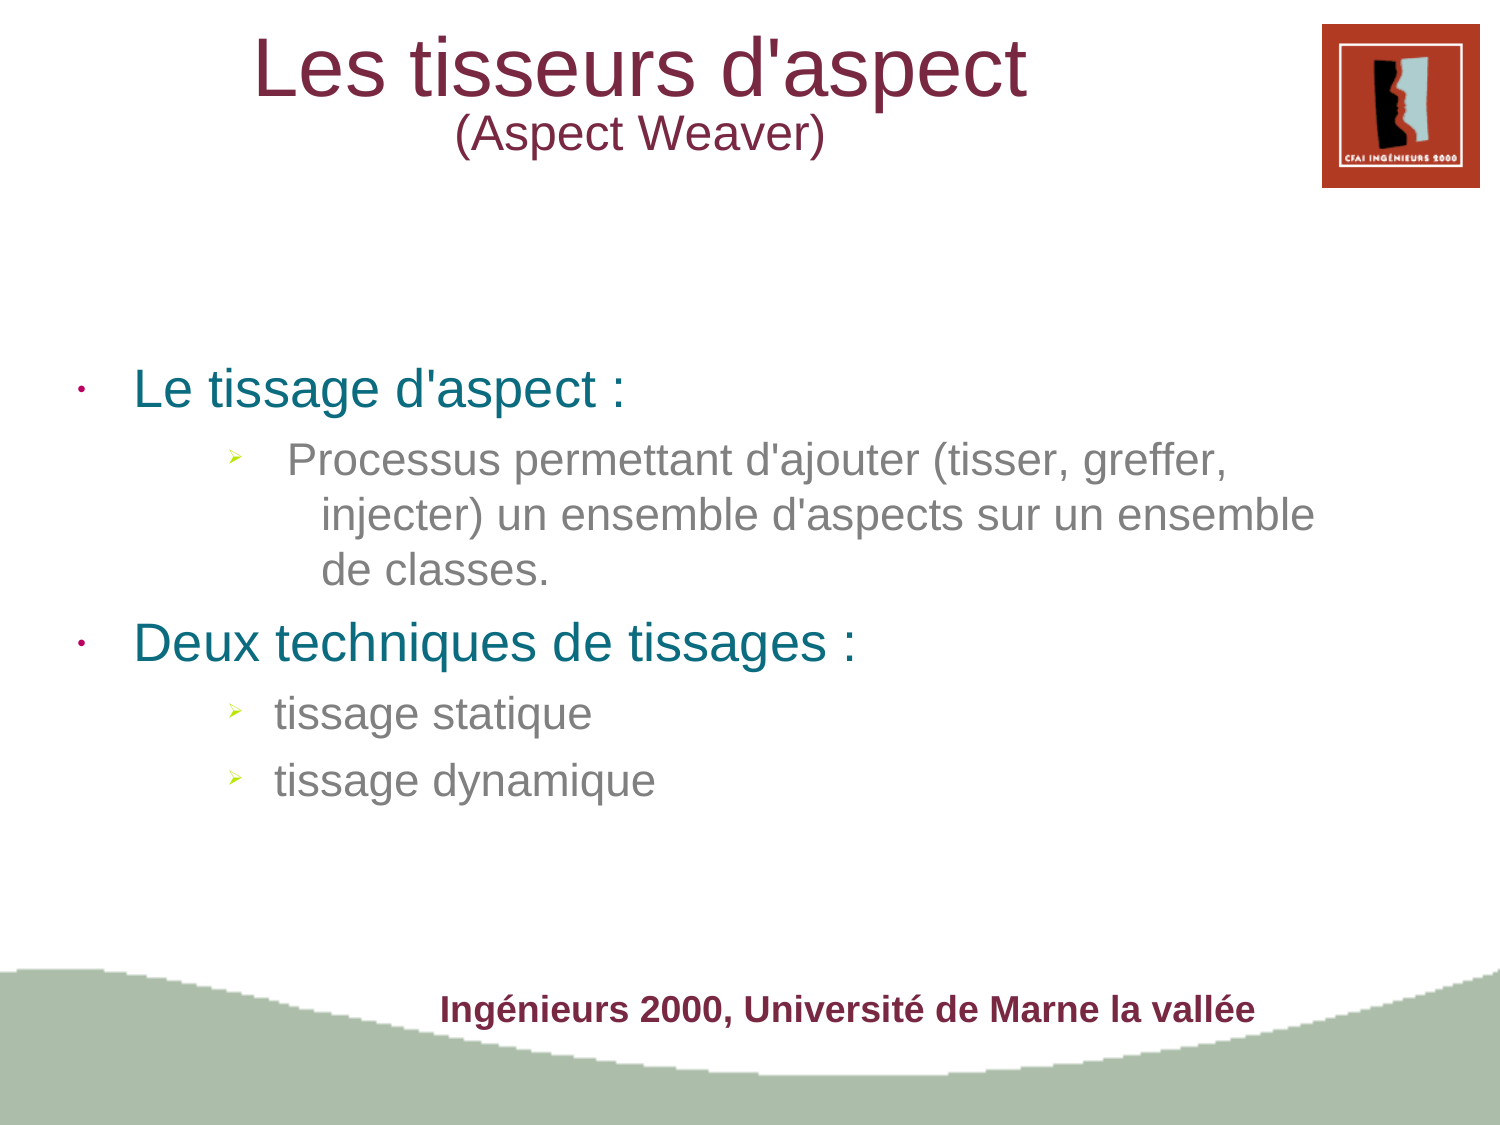

# Les tisseurs d'aspect (Aspect Weaver)
Le tissage d'aspect :
 Processus permettant d'ajouter (tisser, greffer, injecter) un ensemble d'aspects sur un ensemble de classes.
Deux techniques de tissages :
tissage statique
tissage dynamique